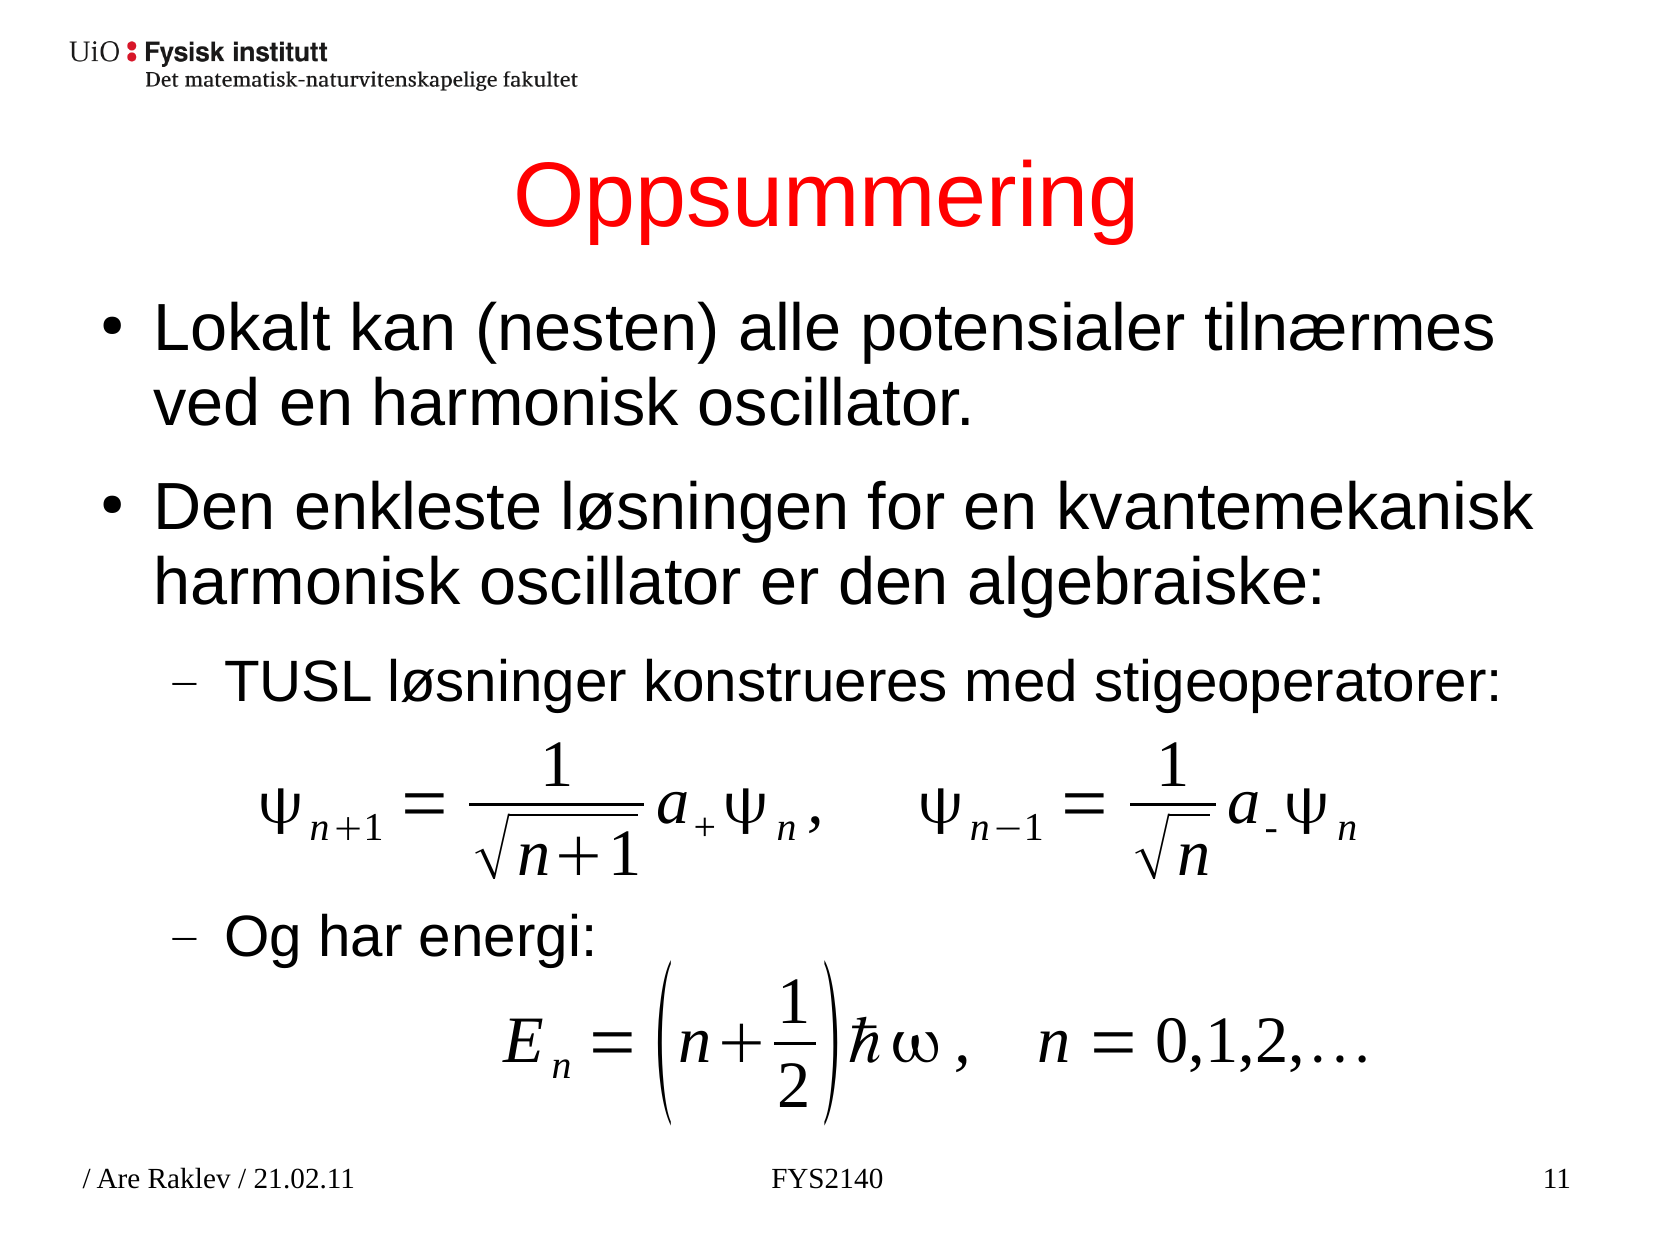

# Oppsummering
Lokalt kan (nesten) alle potensialer tilnærmes ved en harmonisk oscillator.
Den enkleste løsningen for en kvantemekanisk harmonisk oscillator er den algebraiske:
TUSL løsninger konstrueres med stigeoperatorer:
Og har energi:
/ Are Raklev / 21.02.11
FYS2140
11